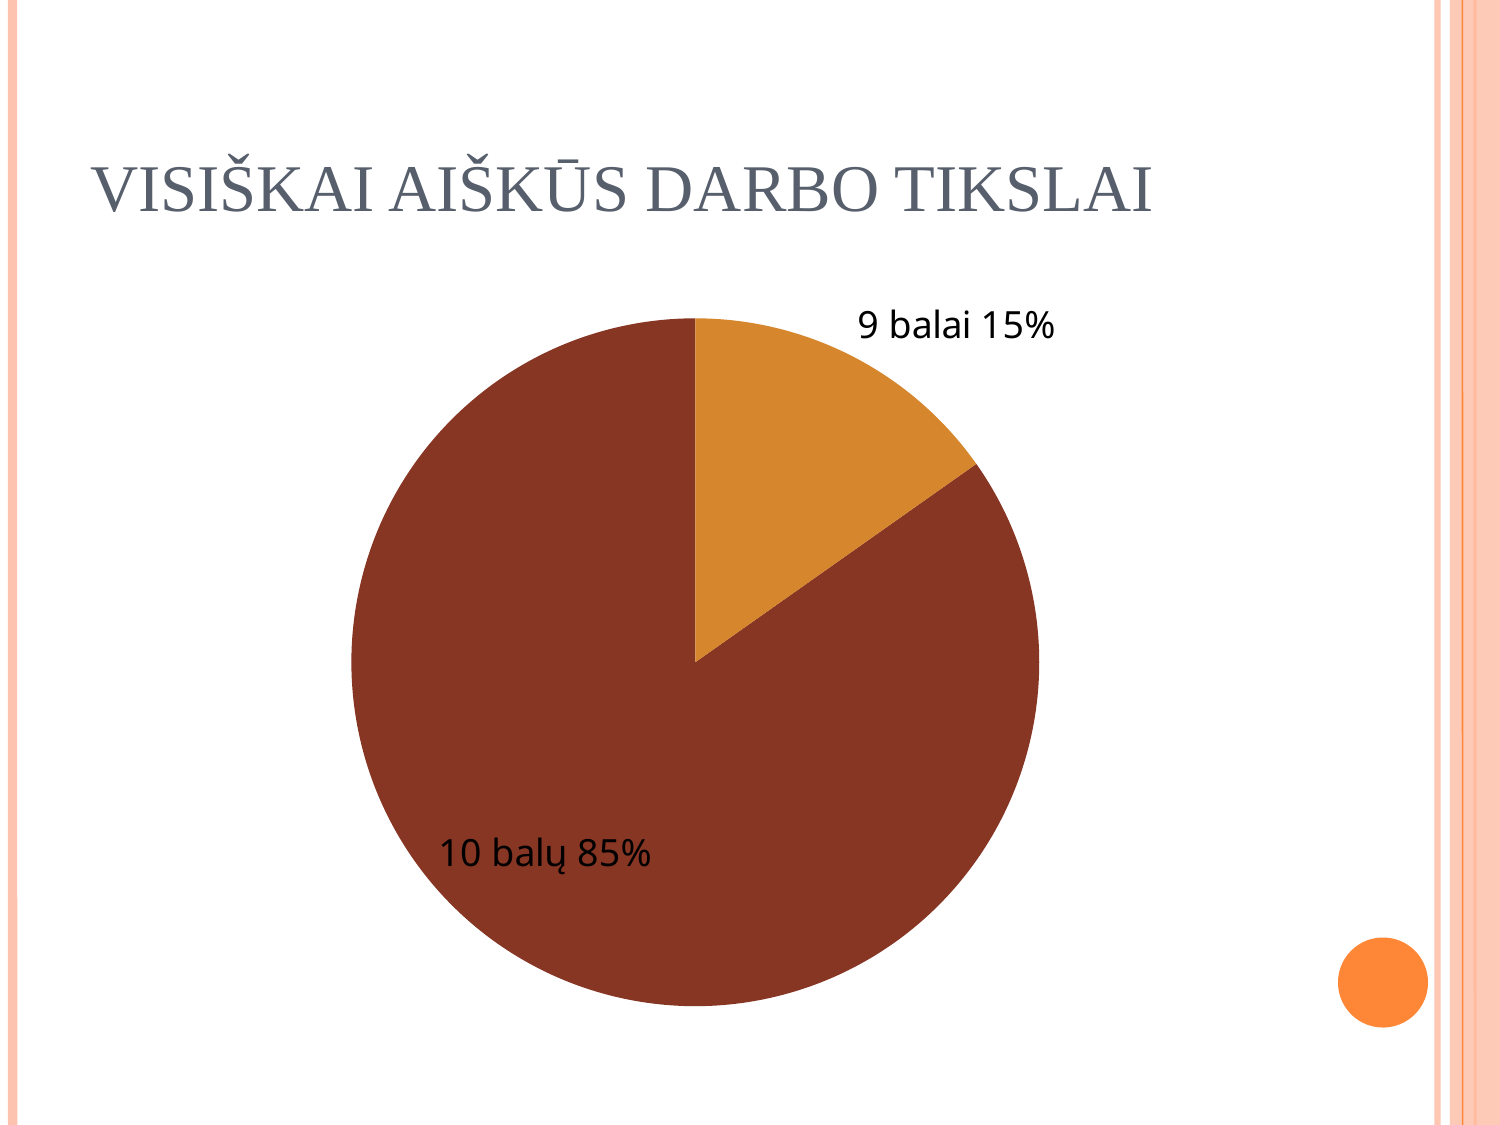

# Visiškai aiškūs darbo tikslai
### Chart
| Category | Pardavimas |
|---|---|
| 10 balų | 39.0 |
| 9 balai | 7.0 |